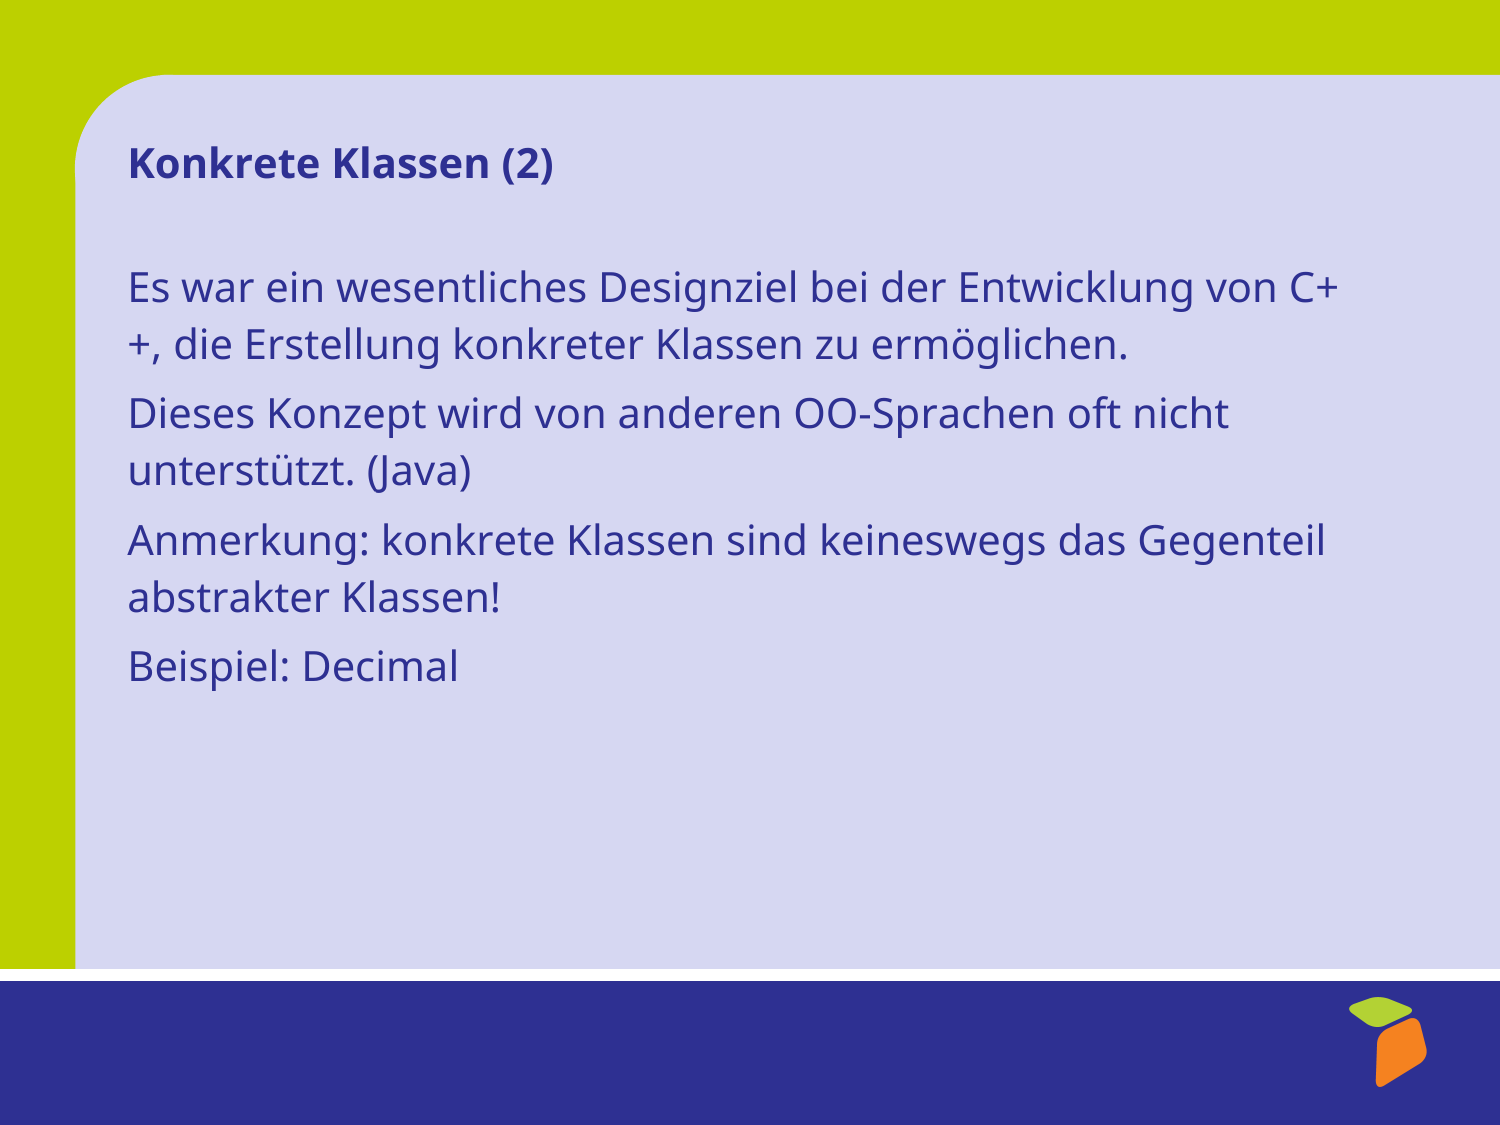

# Konkrete Klassen (2)
Es war ein wesentliches Designziel bei der Entwicklung von C++, die Erstellung konkreter Klassen zu ermöglichen.
Dieses Konzept wird von anderen OO-Sprachen oft nicht unterstützt. (Java)
Anmerkung: konkrete Klassen sind keineswegs das Gegenteil abstrakter Klassen!
Beispiel: Decimal